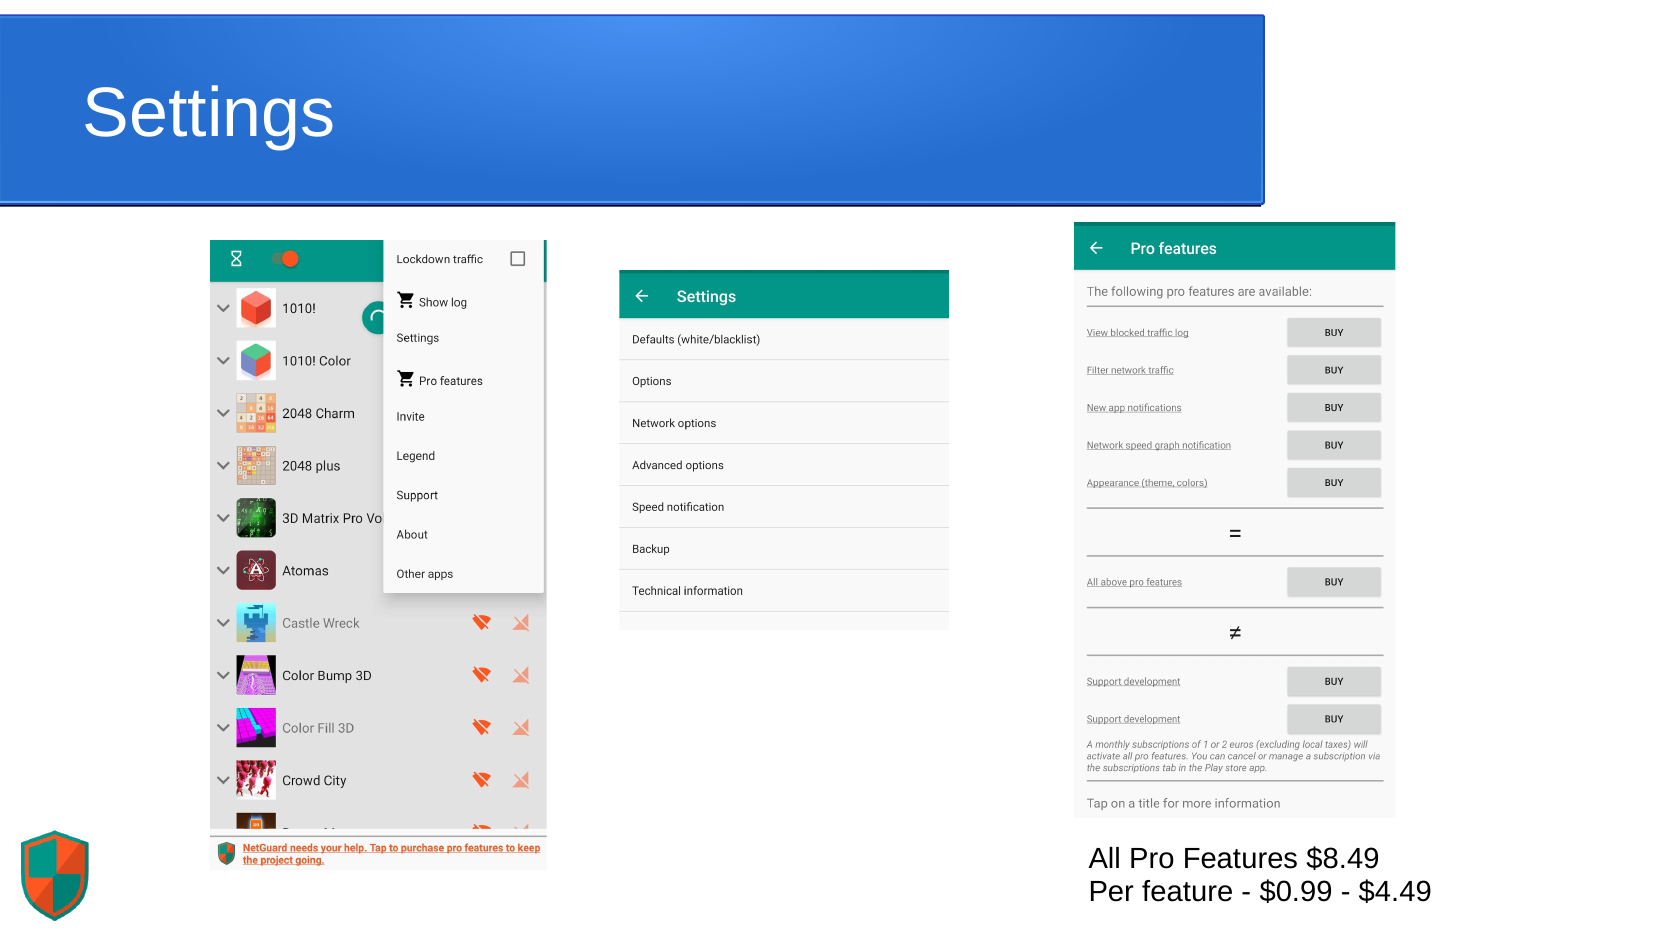

# Settings
All Pro Features $8.49
Per feature - $0.99 - $4.49